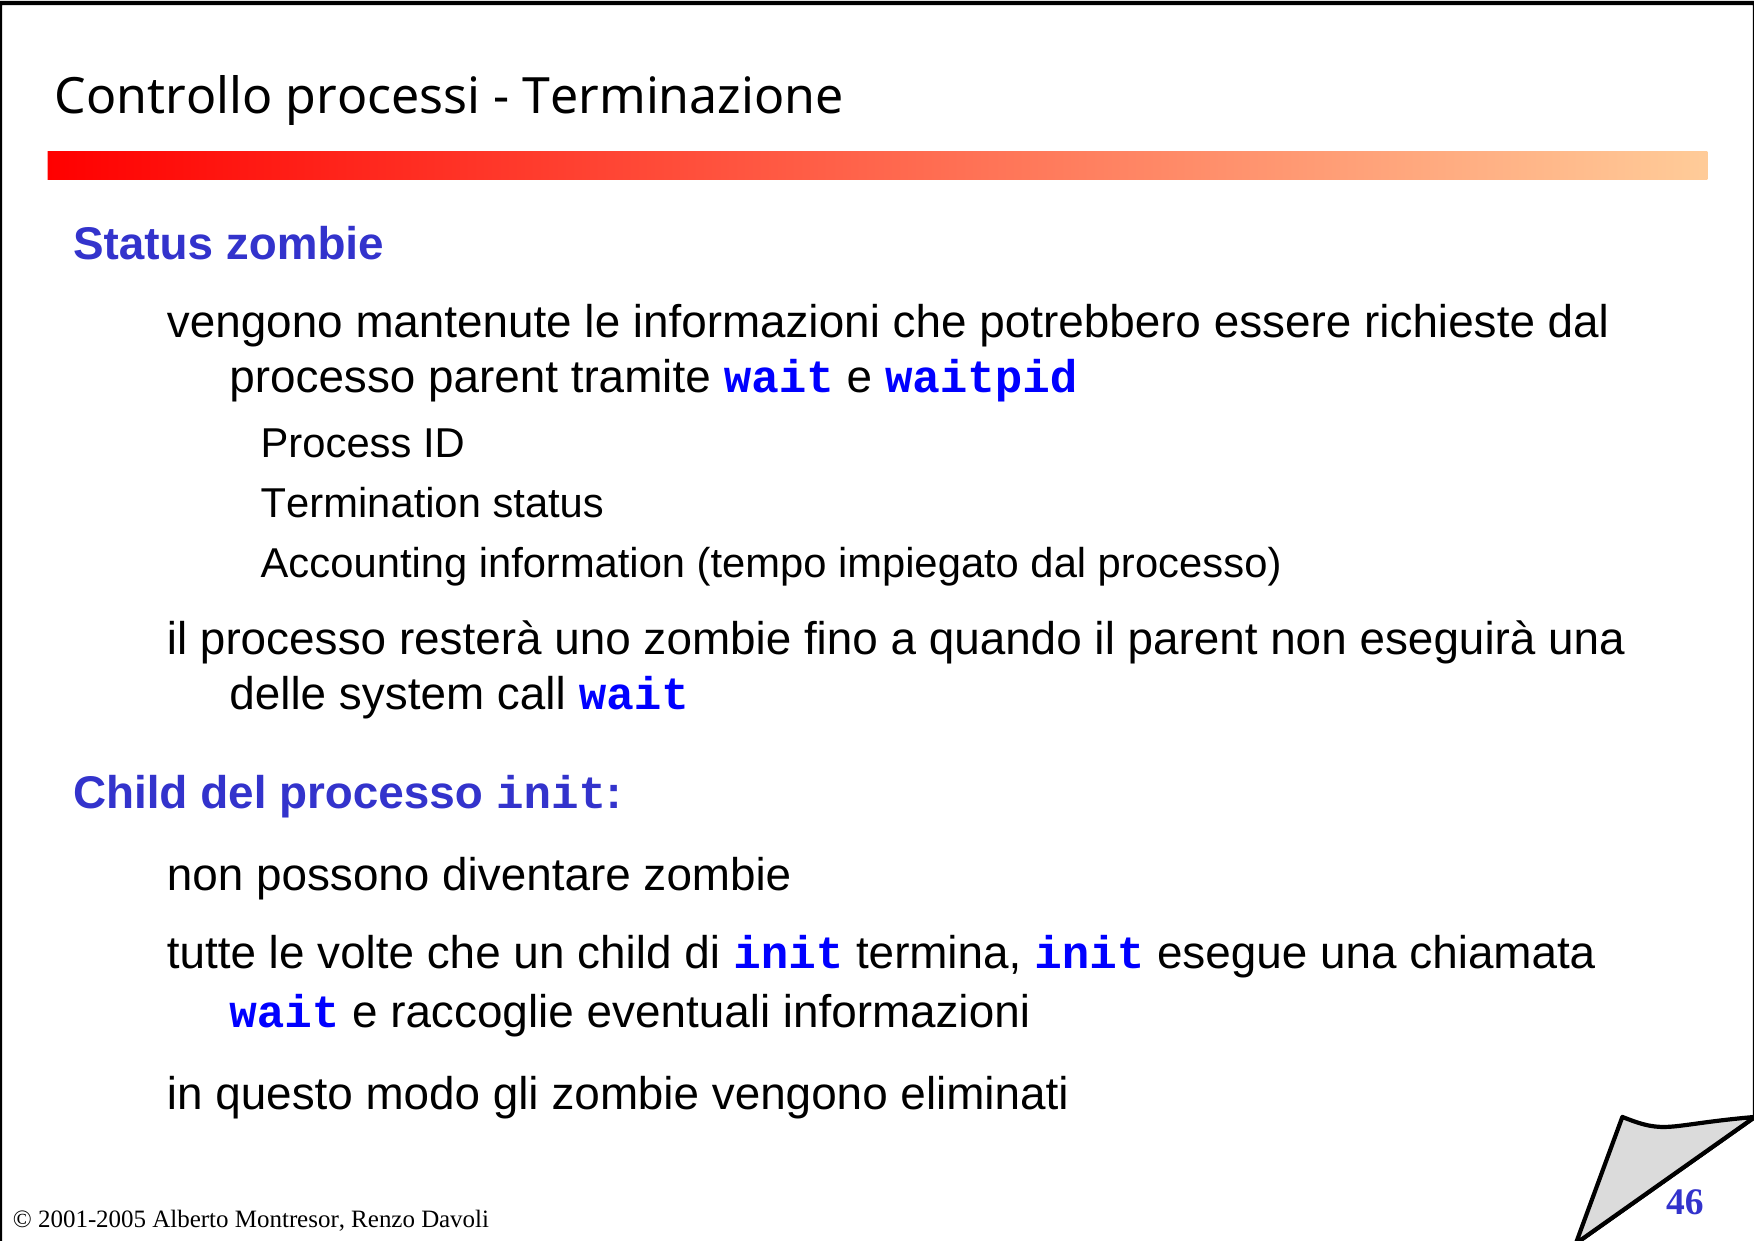

# Controllo processi - Terminazione
Status zombie
vengono mantenute le informazioni che potrebbero essere richieste dal processo parent tramite wait e waitpid
Process ID
Termination status
Accounting information (tempo impiegato dal processo)
il processo resterà uno zombie fino a quando il parent non eseguirà una delle system call wait
Child del processo init:
non possono diventare zombie
tutte le volte che un child di init termina, init esegue una chiamata wait e raccoglie eventuali informazioni
in questo modo gli zombie vengono eliminati